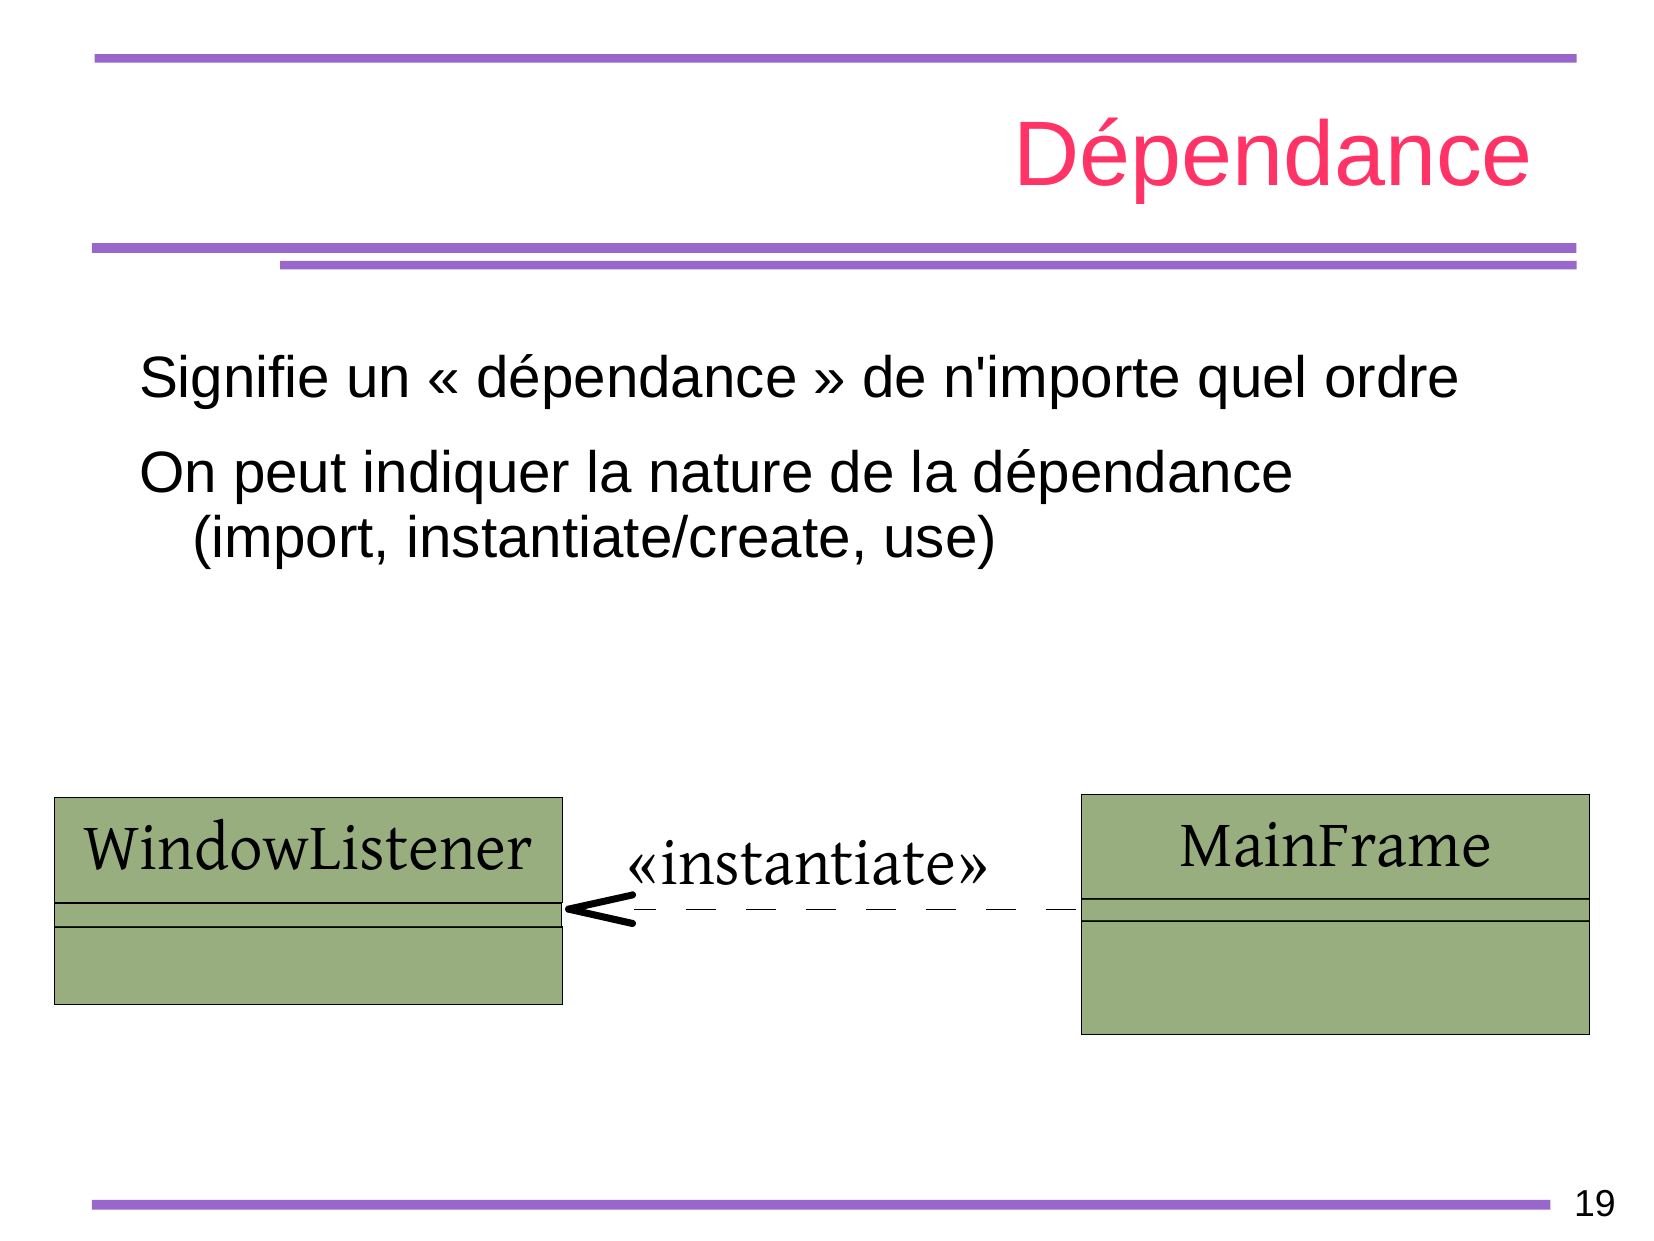

# Dépendance
Signifie un « dépendance » de n'importe quel ordre
On peut indiquer la nature de la dépendance
(import, instantiate/create, use)
MainFrame
WindowListener
«instantiate»